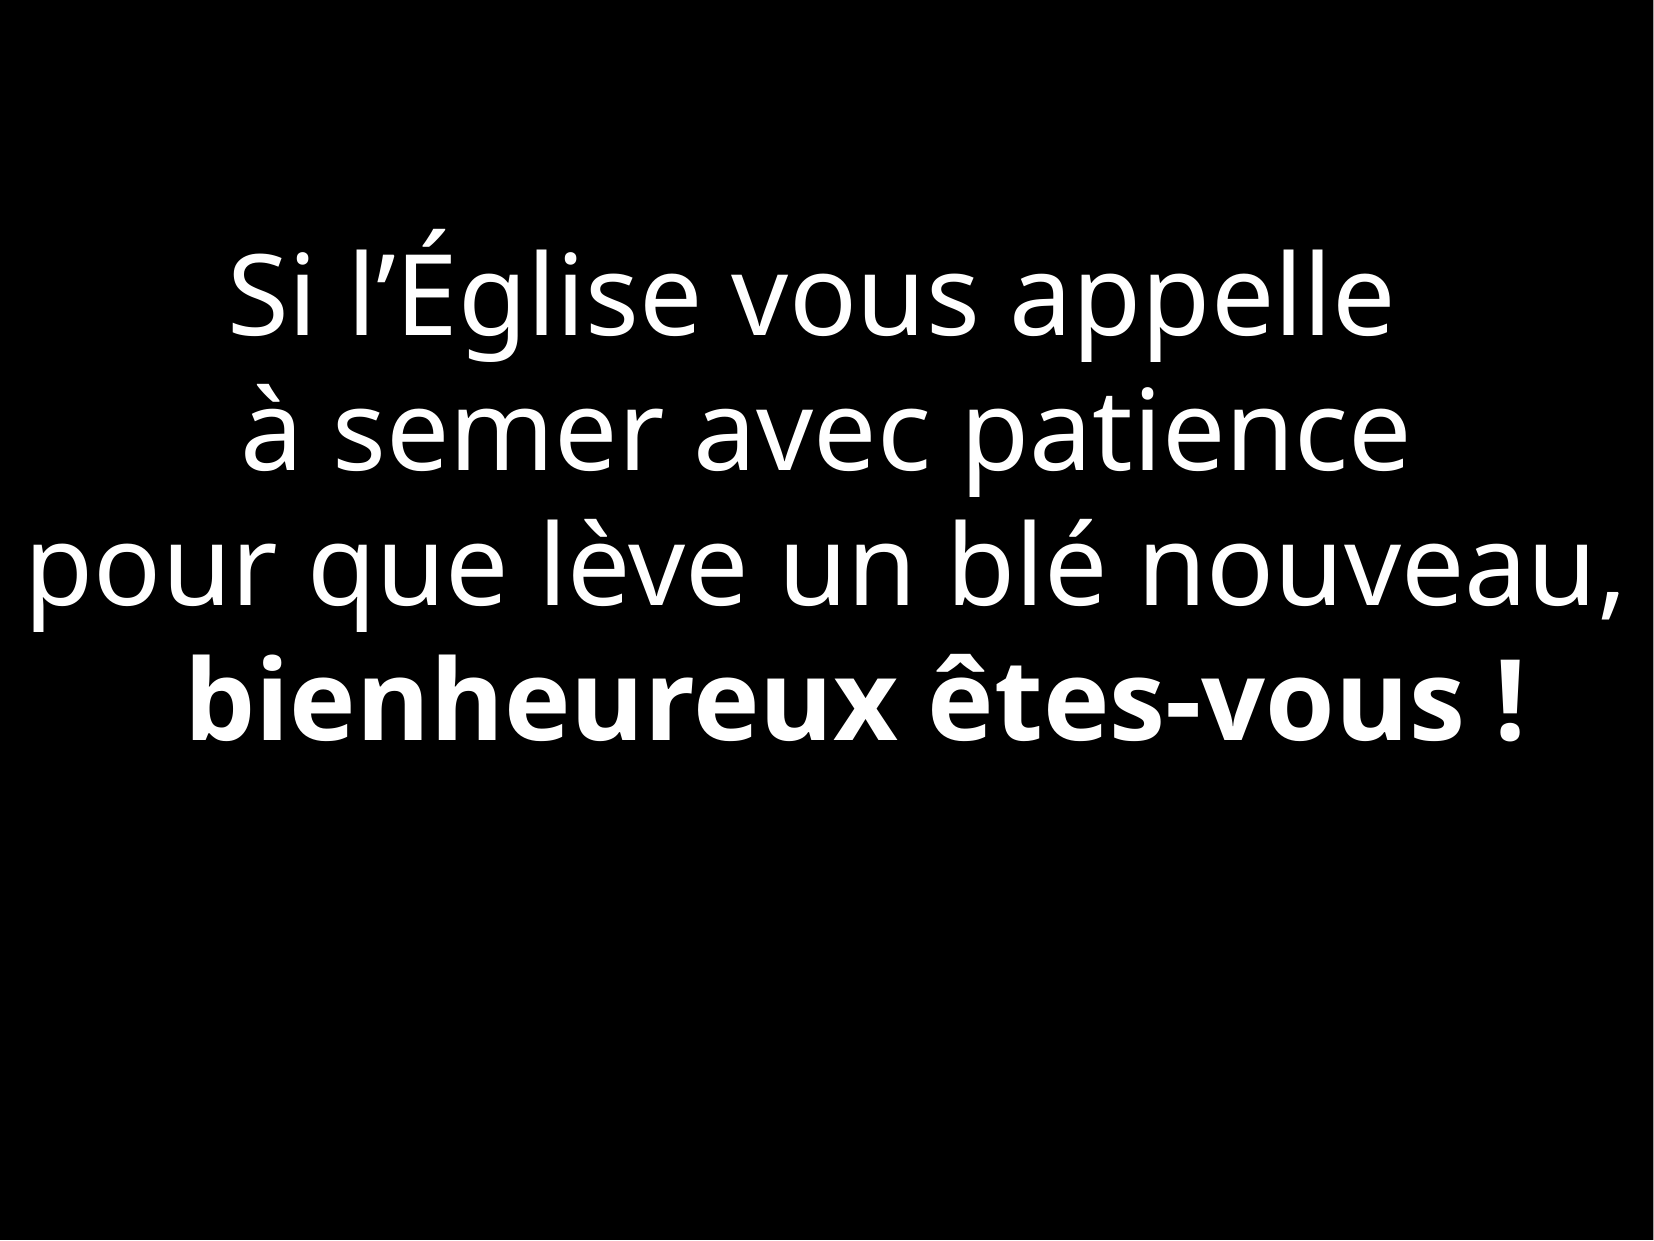

Si l’Église vous appelle
à semer avec patience
pour que lève un blé nouveau, bienheureux êtes-vous !